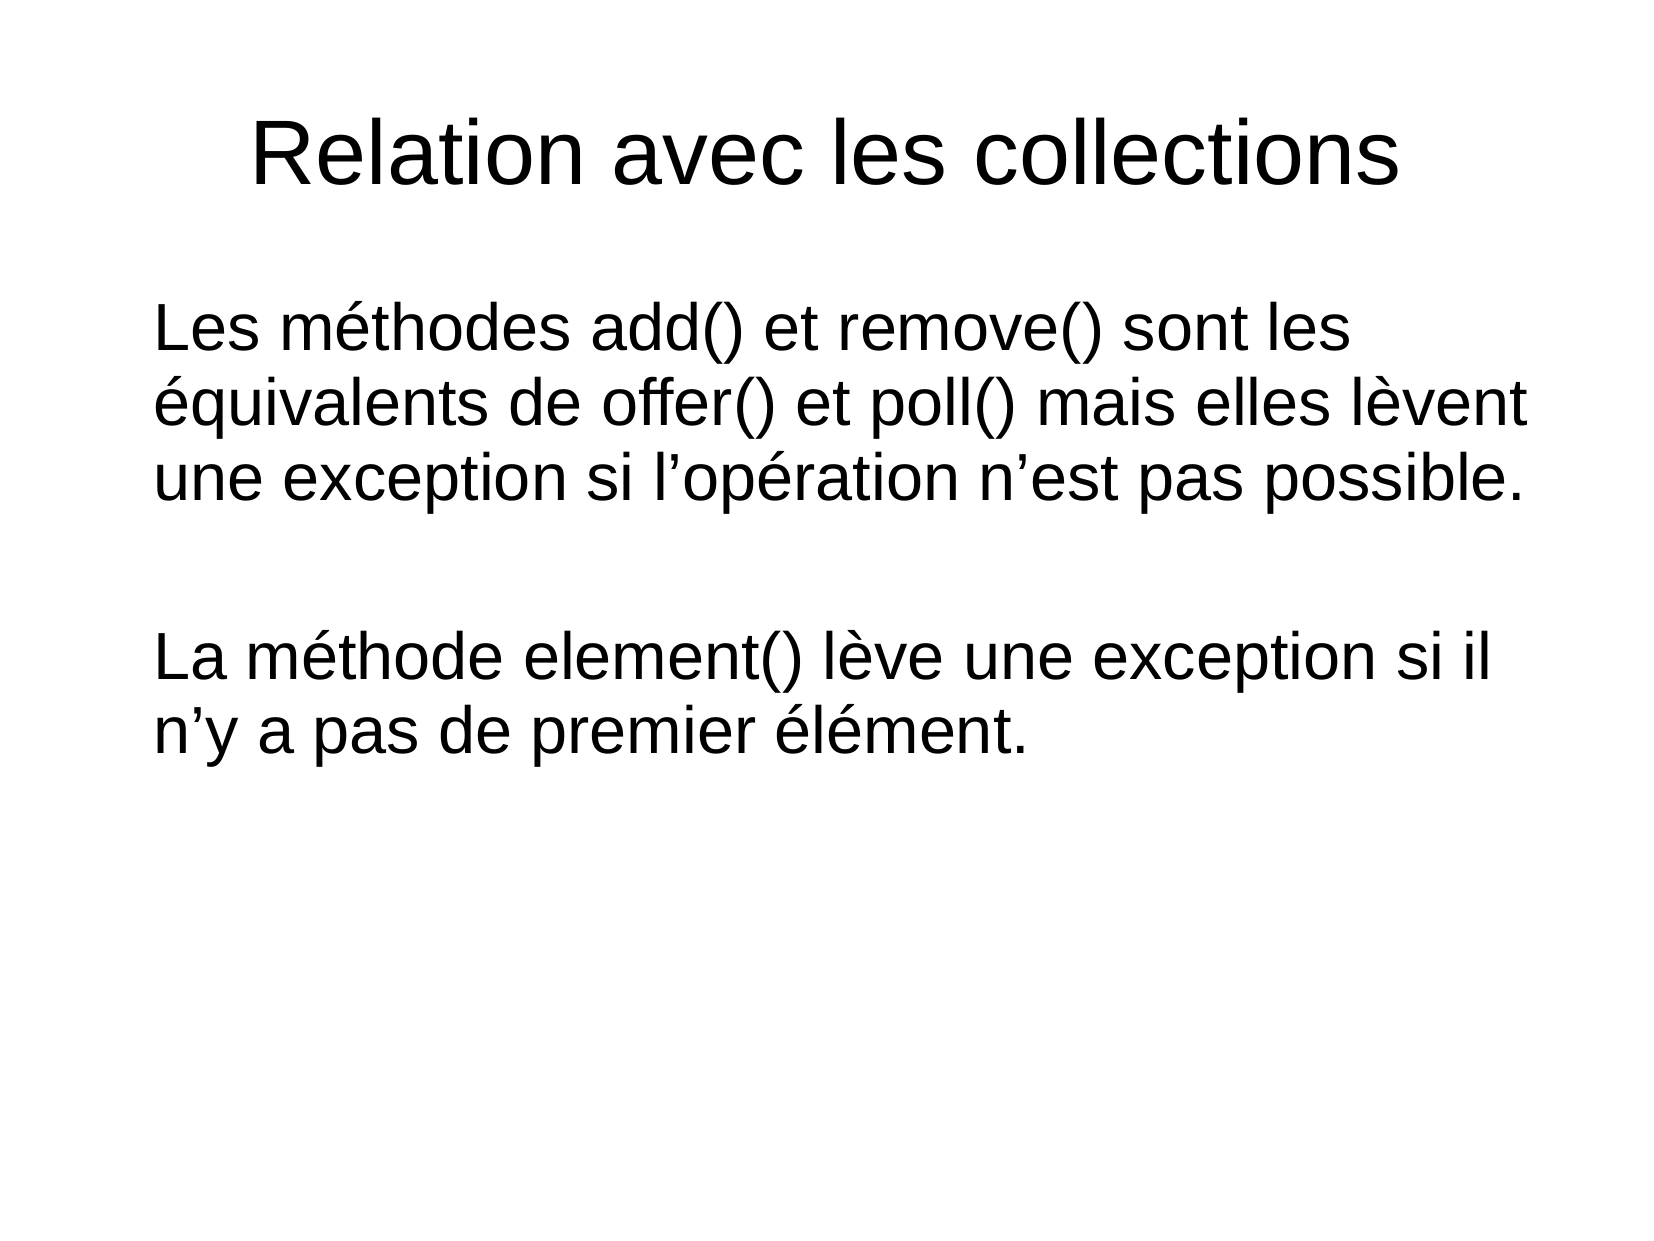

# Relation avec les collections
Les méthodes add() et remove() sont les équivalents de offer() et poll() mais elles lèvent une exception si l’opération n’est pas possible.
La méthode element() lève une exception si il n’y a pas de premier élément.